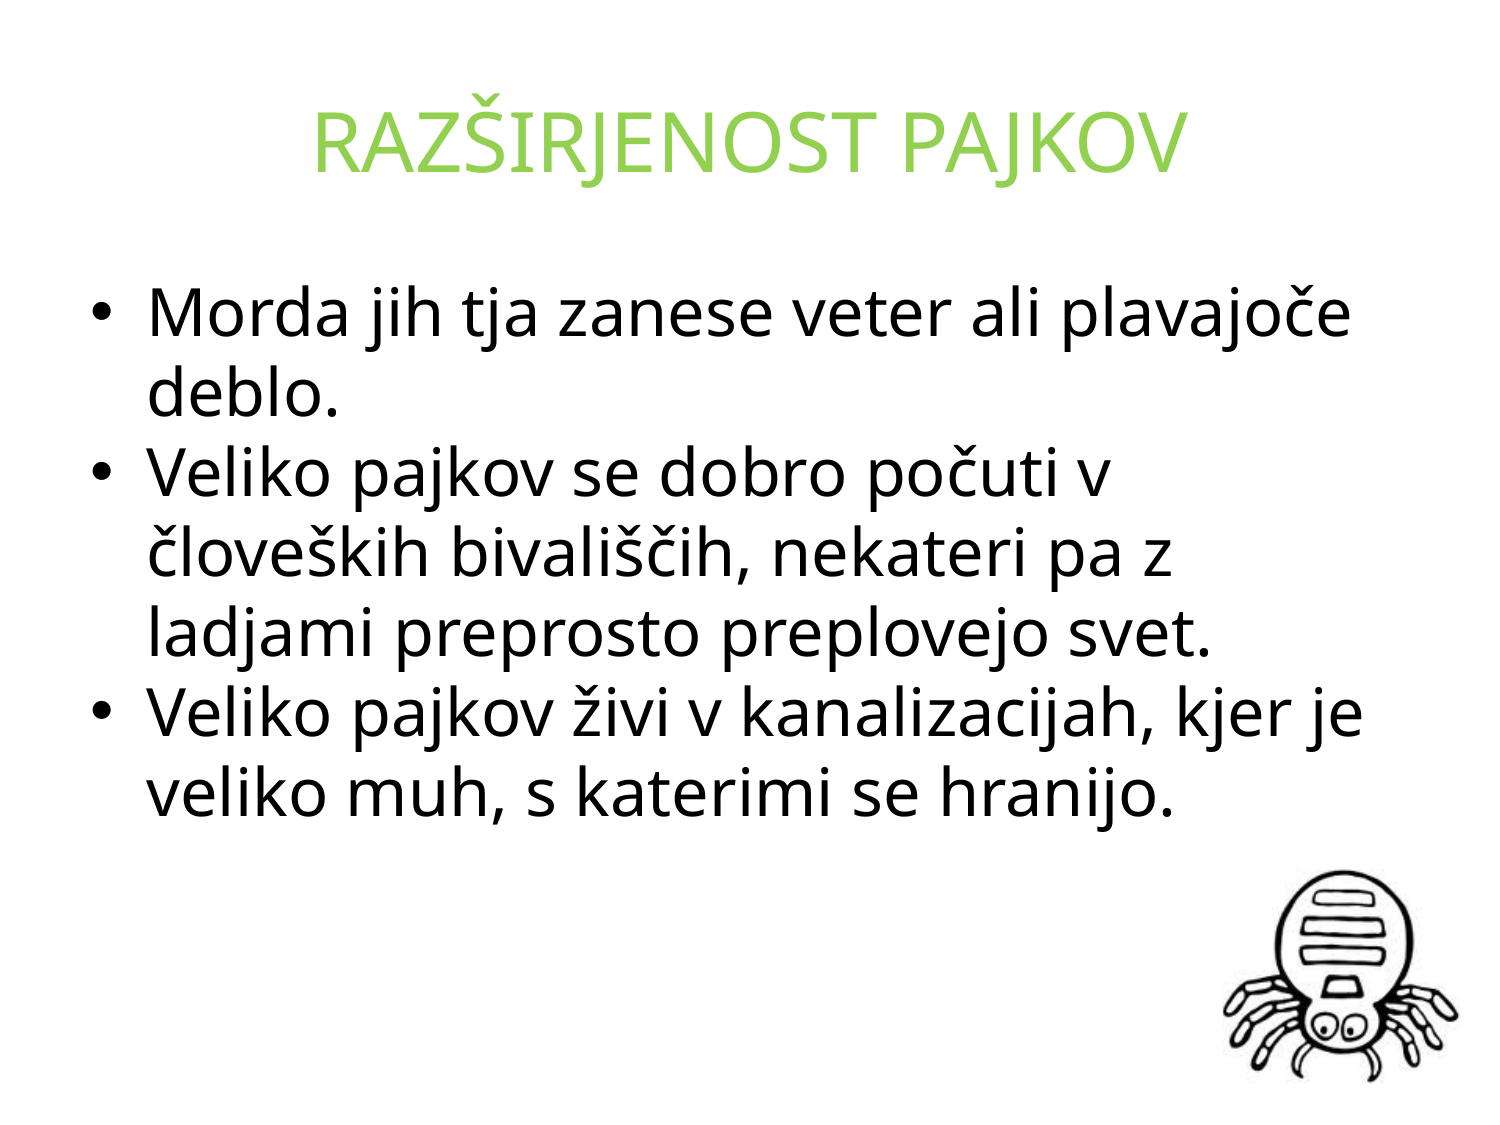

# RAZŠIRJENOST PAJKOV
Morda jih tja zanese veter ali plavajoče deblo.
Veliko pajkov se dobro počuti v človeških bivališčih, nekateri pa z ladjami preprosto preplovejo svet.
Veliko pajkov živi v kanalizacijah, kjer je veliko muh, s katerimi se hranijo.